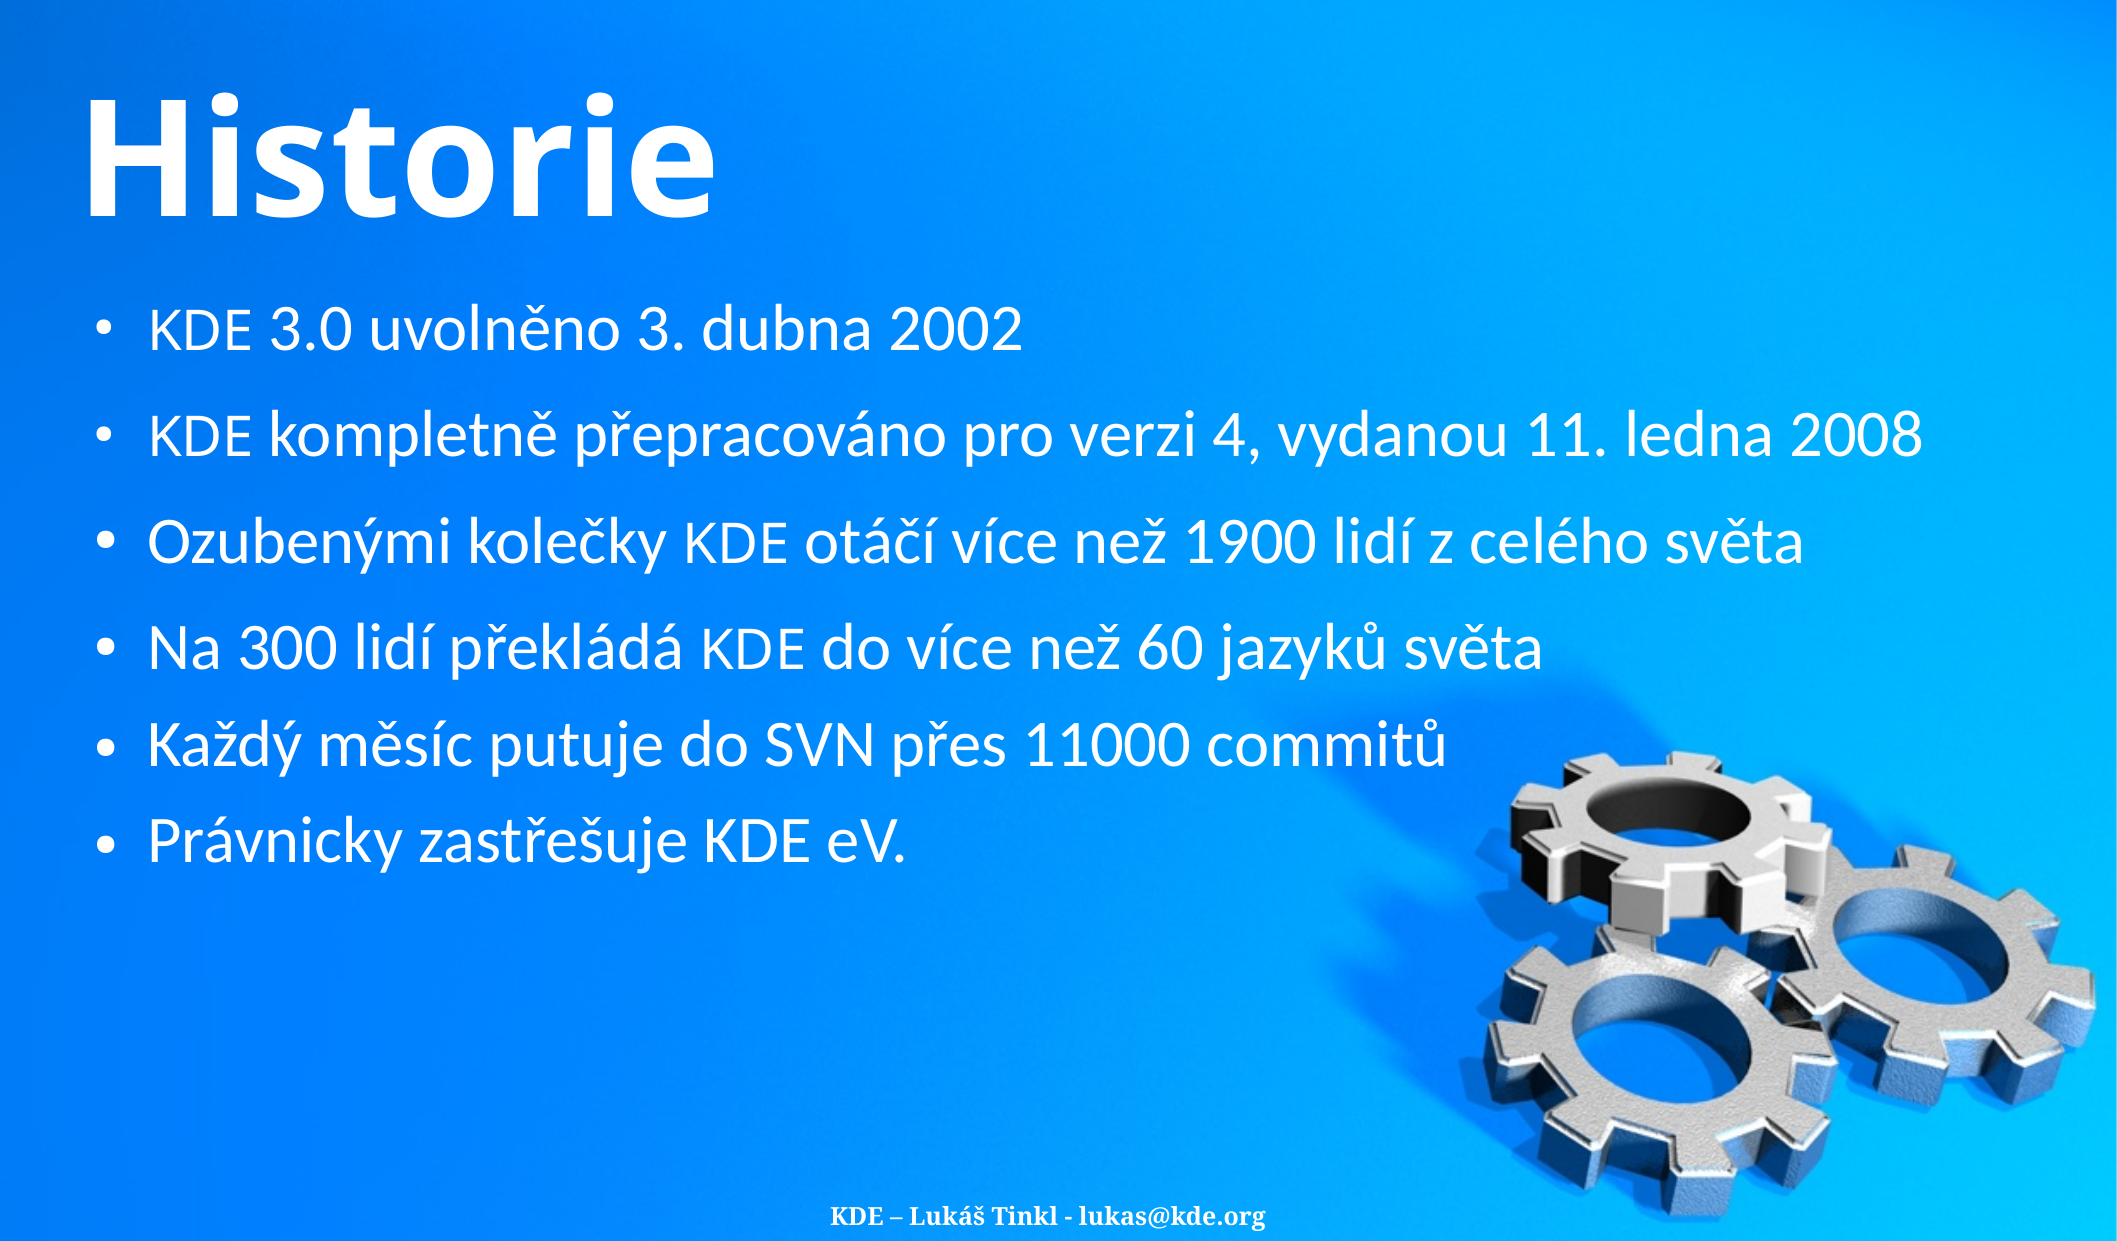

# Historie
KDE 3.0 uvolněno 3. dubna 2002
KDE kompletně přepracováno pro verzi 4, vydanou 11. ledna 2008
Ozubenými kolečky KDE otáčí více než 1900 lidí z celého světa
Na 300 lidí překládá KDE do více než 60 jazyků světa
Každý měsíc putuje do SVN přes 11000 commitů
Právnicky zastřešuje KDE eV.
KDE for Beginners - Sandro S. Andrade - sandroandrade@kde.org